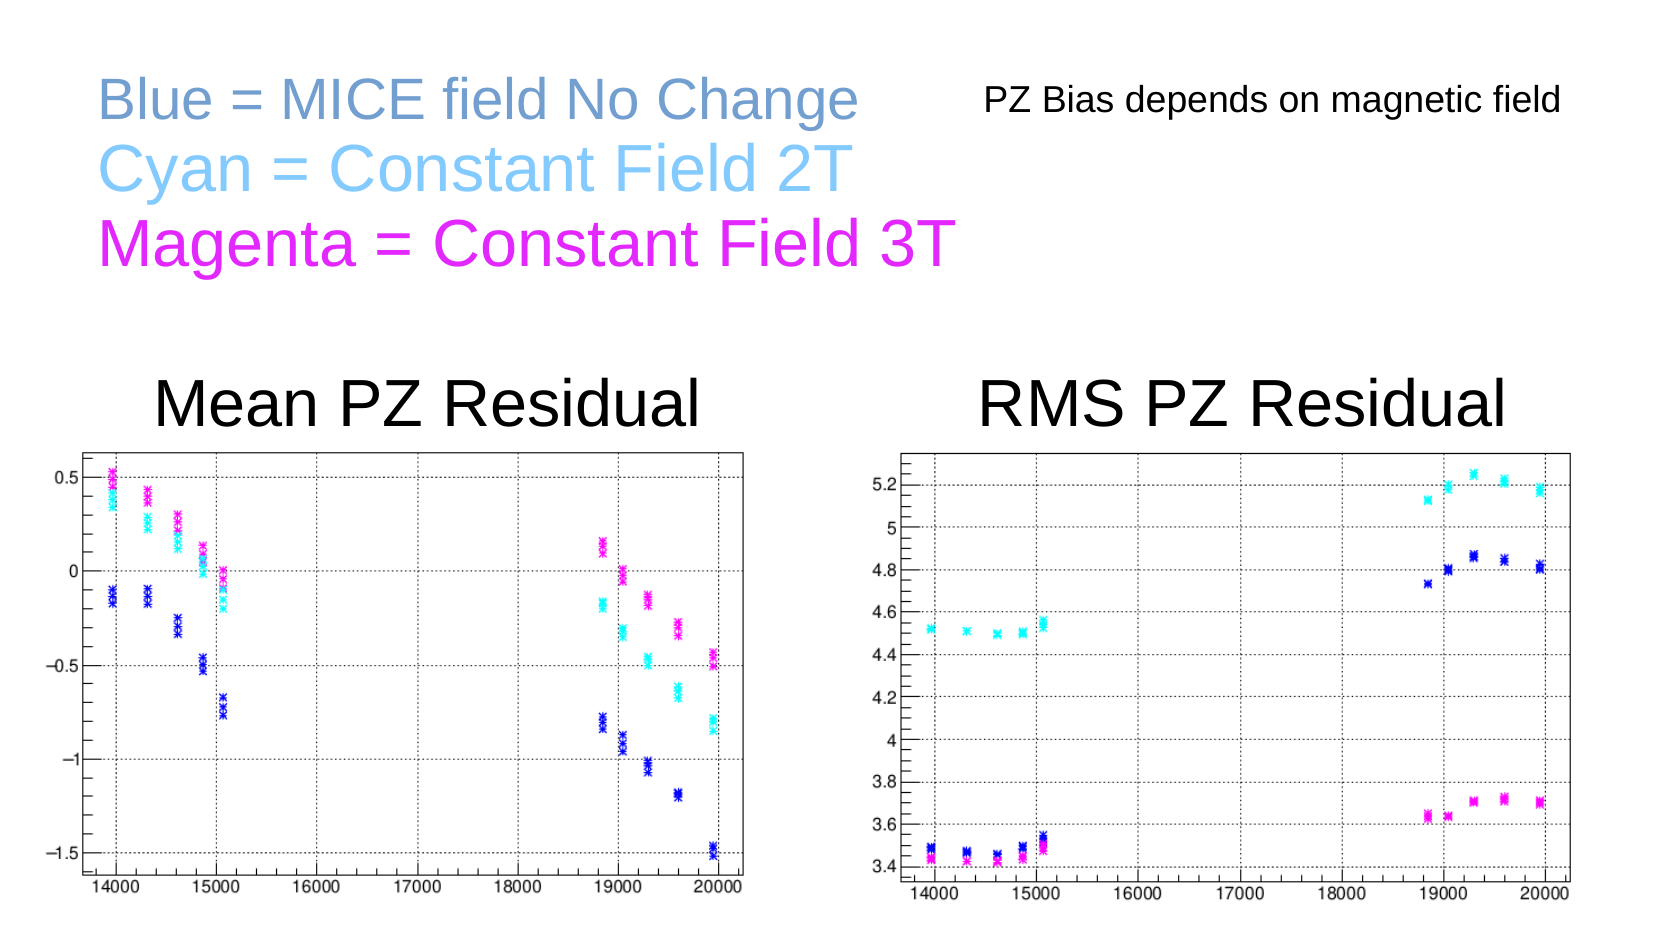

Blue = MICE field No Change
Cyan = Constant Field 2T
Magenta = Constant Field 3T
PZ Bias depends on magnetic field
# Mean PZ Residual RMS PZ Residual